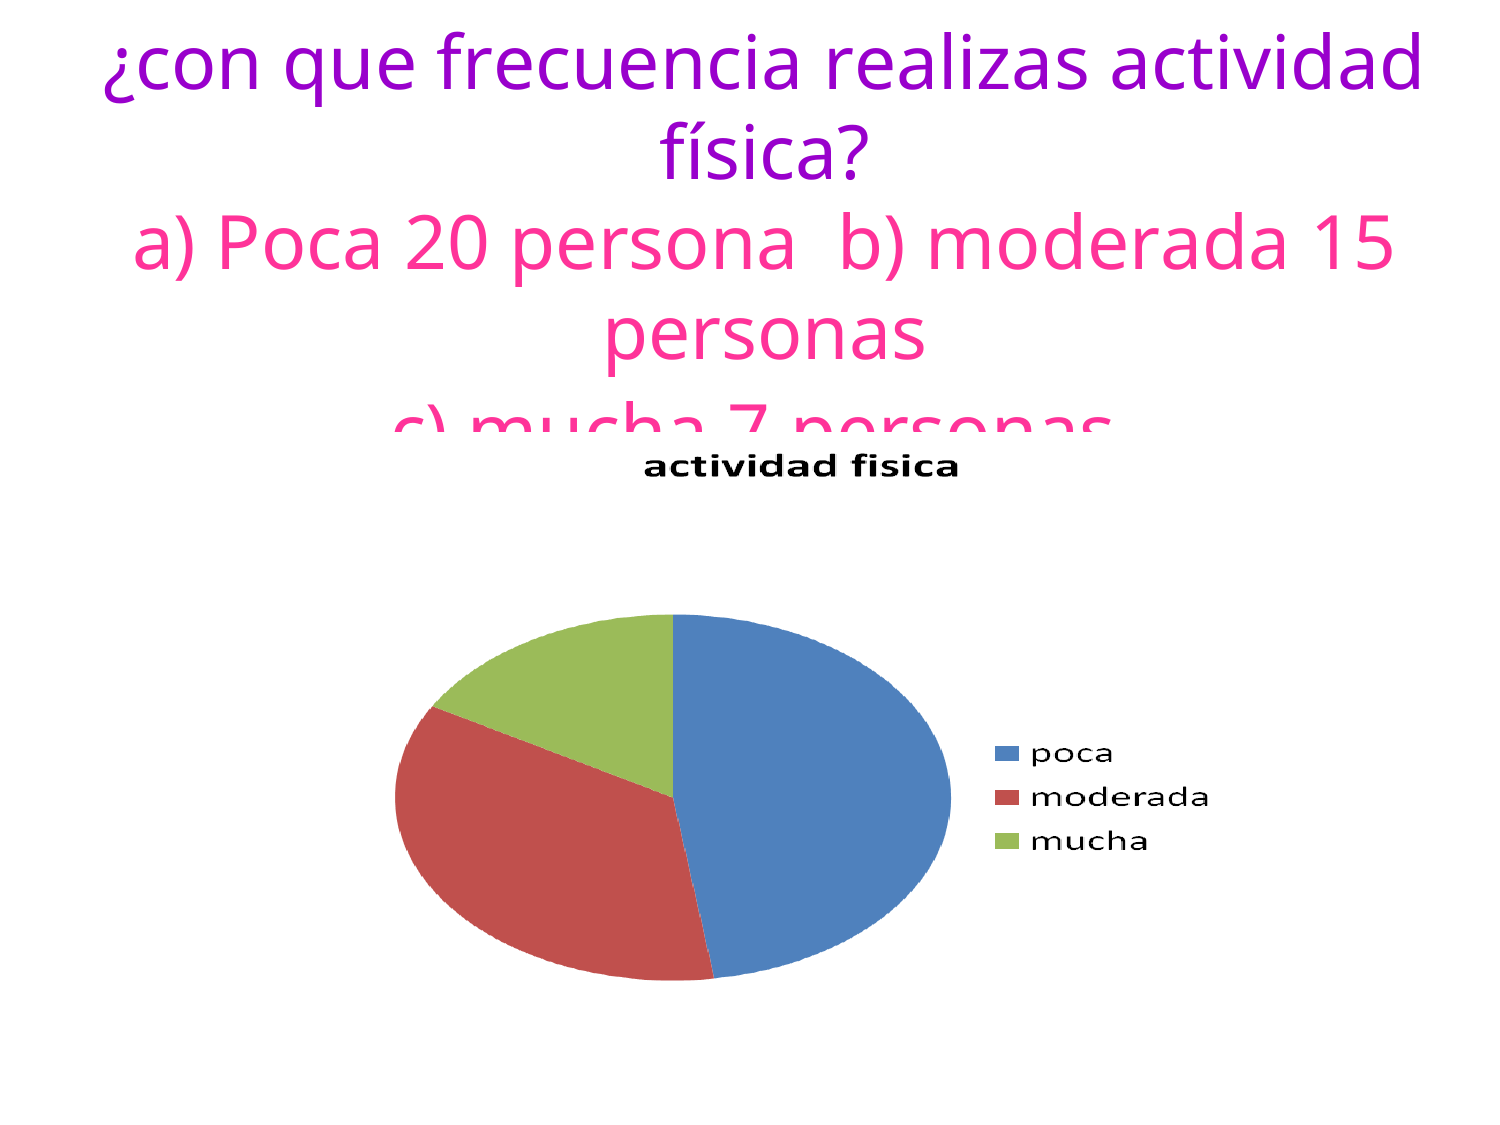

# ¿con que frecuencia realizas actividad física? a) Poca 20 persona b) moderada 15 personas c) mucha 7 personas